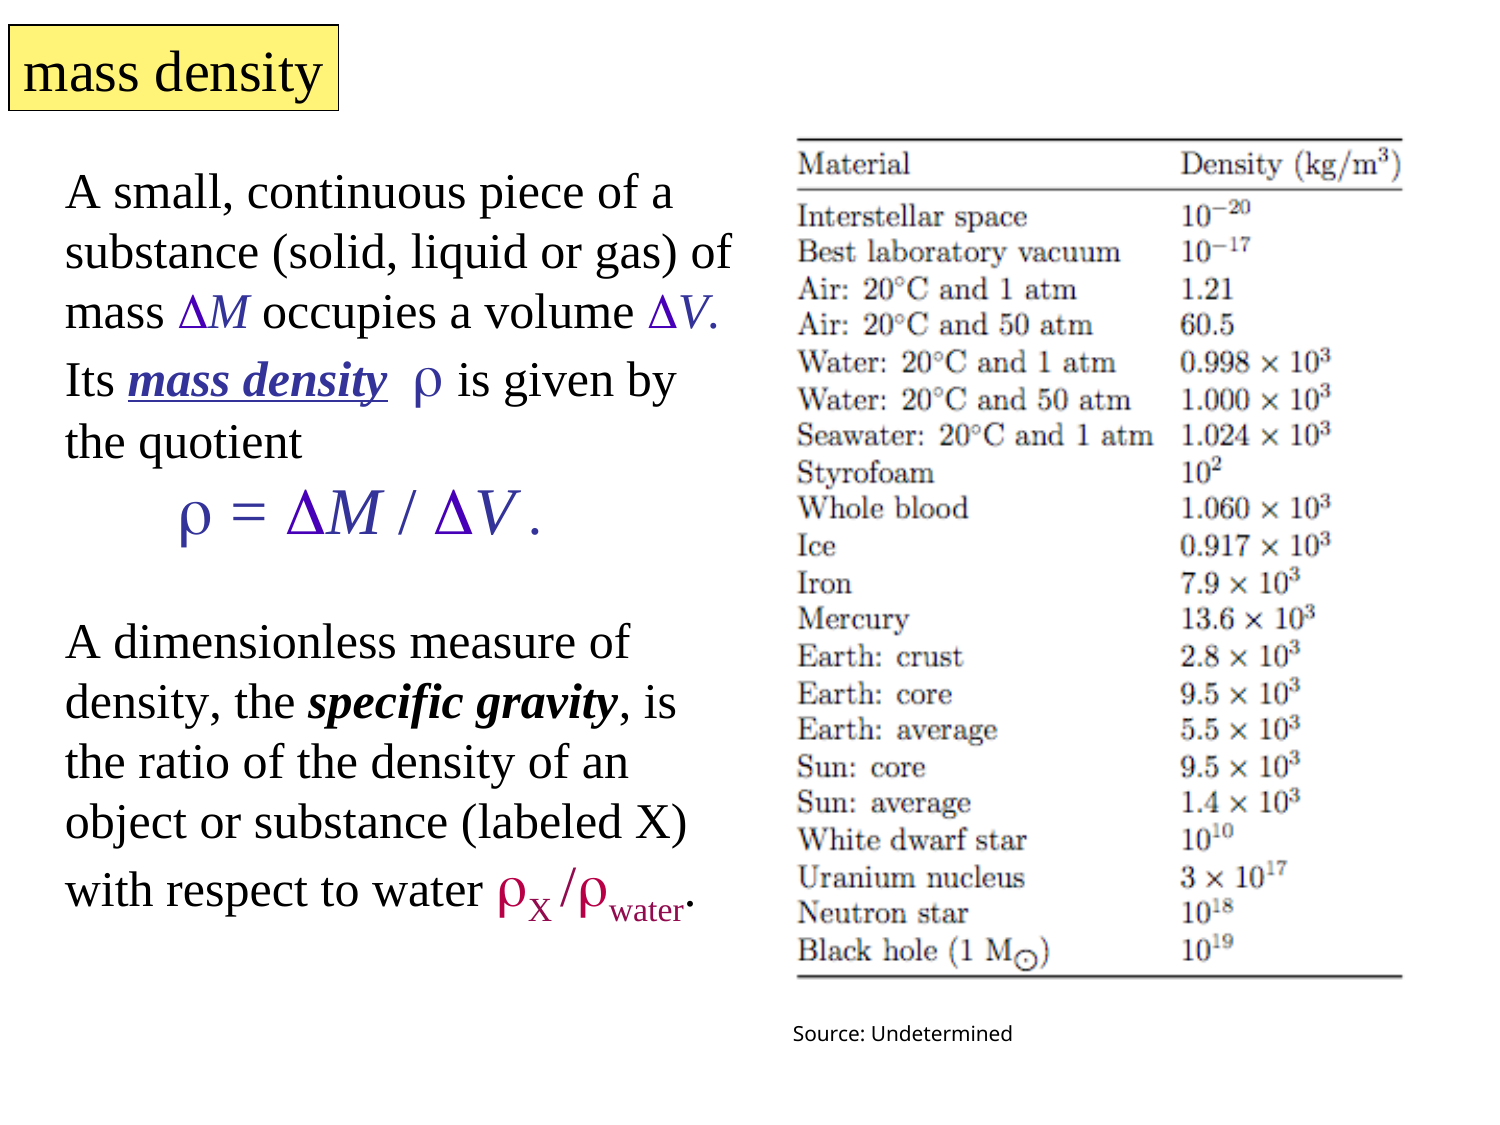

mass density
A small, continuous piece of a substance (solid, liquid or gas) of mass ΔM occupies a volume ΔV. Its mass density ρ is given by the quotient
 ρ = ΔM / ΔV .
A dimensionless measure of density, the specific gravity, is the ratio of the density of an object or substance (labeled X) with respect to water ρX /ρwater.
Source: Undetermined